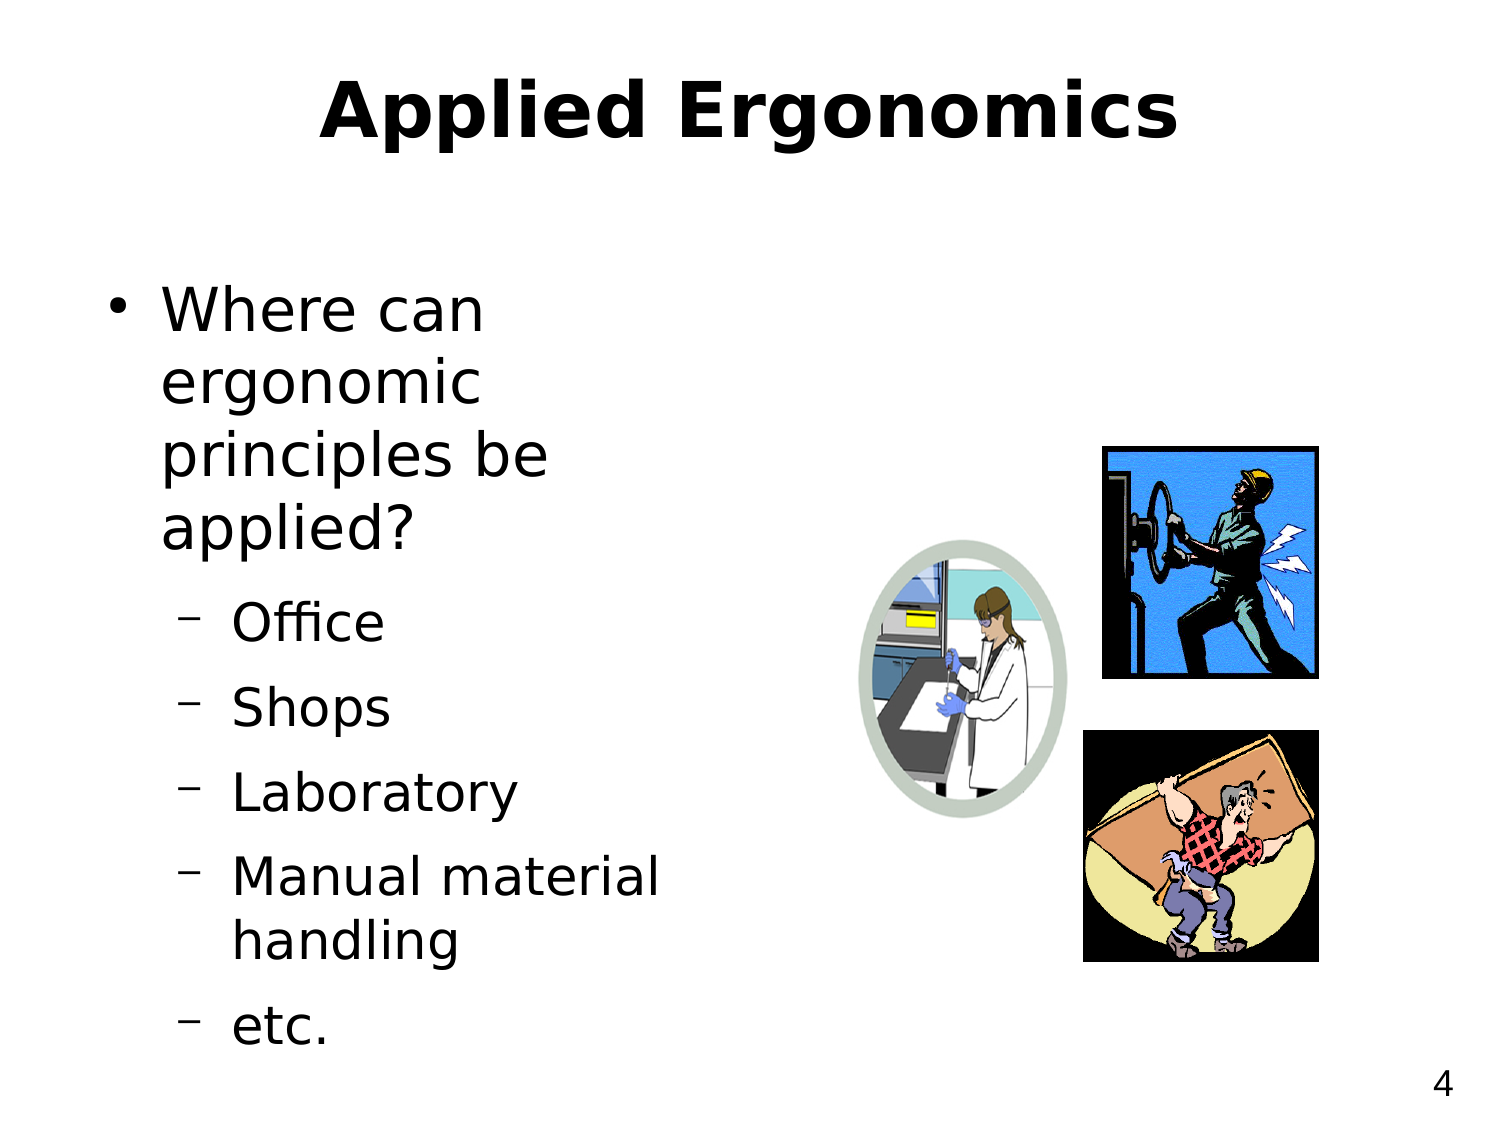

Applied Ergonomics
# Where can ergonomic principles be applied?
Office
Shops
Laboratory
Manual material handling
etc.